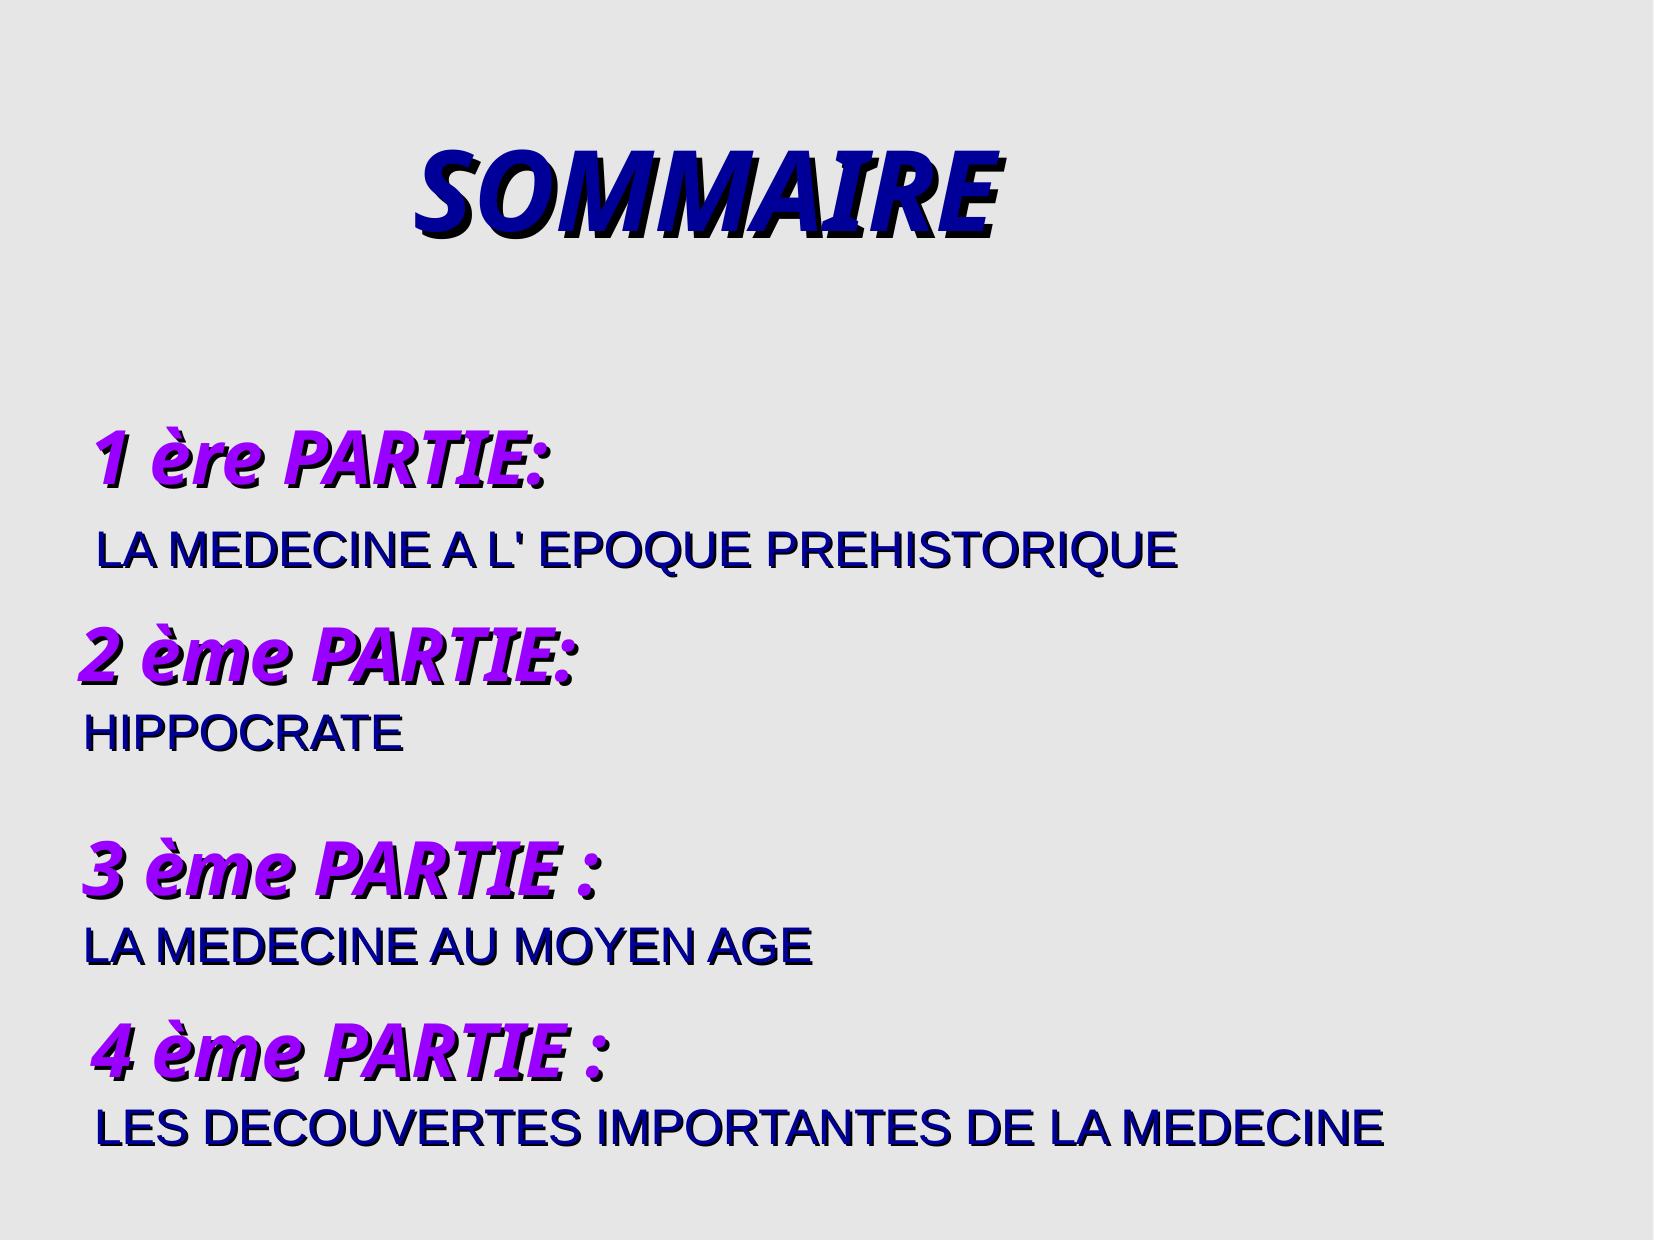

SOMMAIRE
1 ère PARTIE:
 LA MEDECINE A L' EPOQUE PREHISTORIQUE
2 ème PARTIE:
HIPPOCRATE
3 ème PARTIE :
LA MEDECINE AU MOYEN AGE
 4 ème PARTIE :
 LES DECOUVERTES IMPORTANTES DE LA MEDECINE